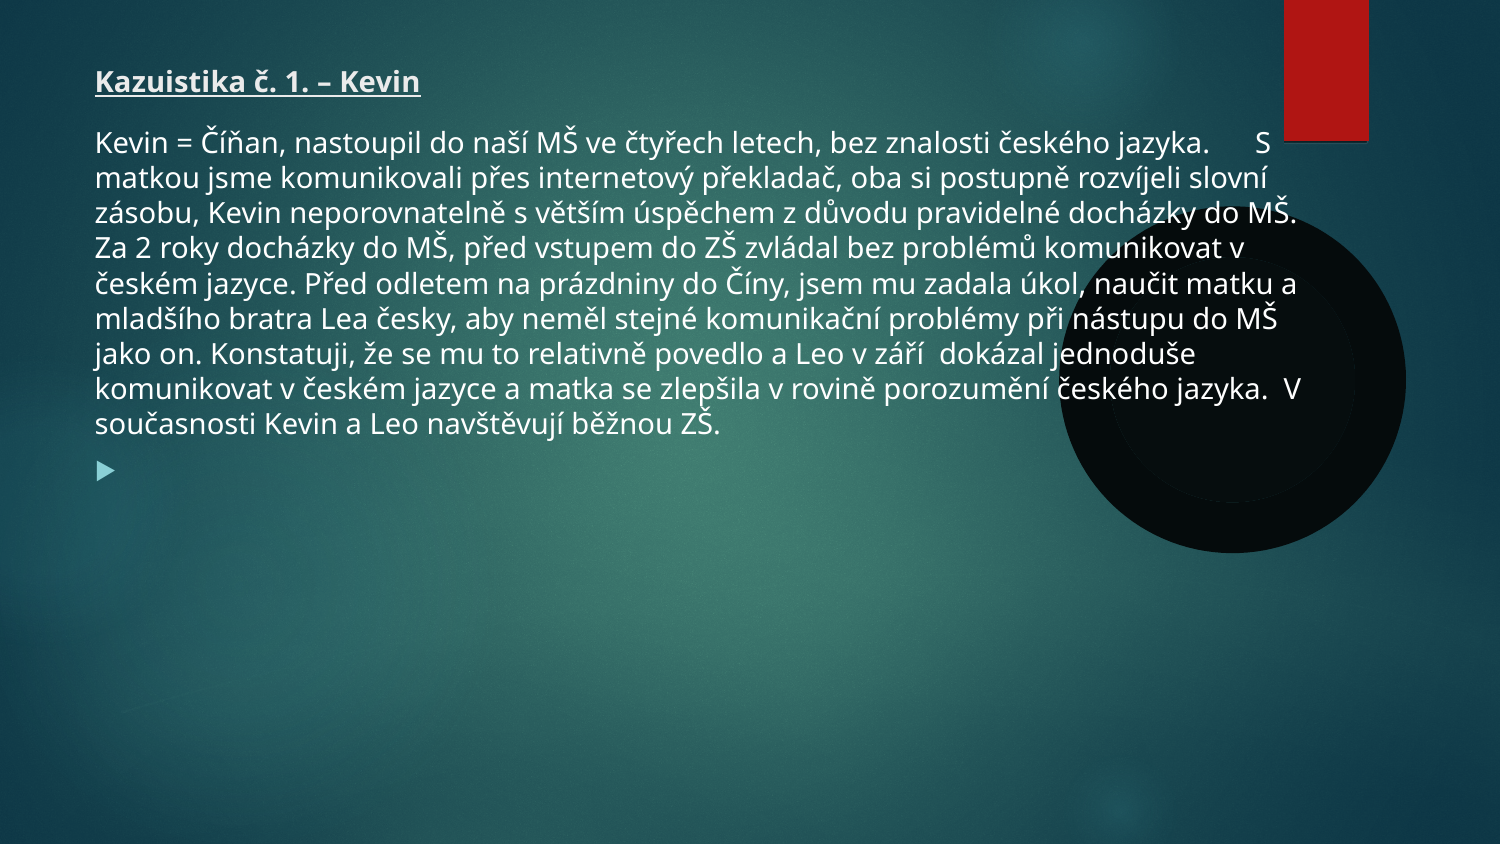

# Kazuistika č. 1. – Kevin
Kevin = Číňan, nastoupil do naší MŠ ve čtyřech letech, bez znalosti českého jazyka. S matkou jsme komunikovali přes internetový překladač, oba si postupně rozvíjeli slovní zásobu, Kevin neporovnatelně s větším úspěchem z důvodu pravidelné docházky do MŠ. Za 2 roky docházky do MŠ, před vstupem do ZŠ zvládal bez problémů komunikovat v českém jazyce. Před odletem na prázdniny do Číny, jsem mu zadala úkol, naučit matku a mladšího bratra Lea česky, aby neměl stejné komunikační problémy při nástupu do MŠ jako on. Konstatuji, že se mu to relativně povedlo a Leo v září dokázal jednoduše komunikovat v českém jazyce a matka se zlepšila v rovině porozumění českého jazyka. V současnosti Kevin a Leo navštěvují běžnou ZŠ.